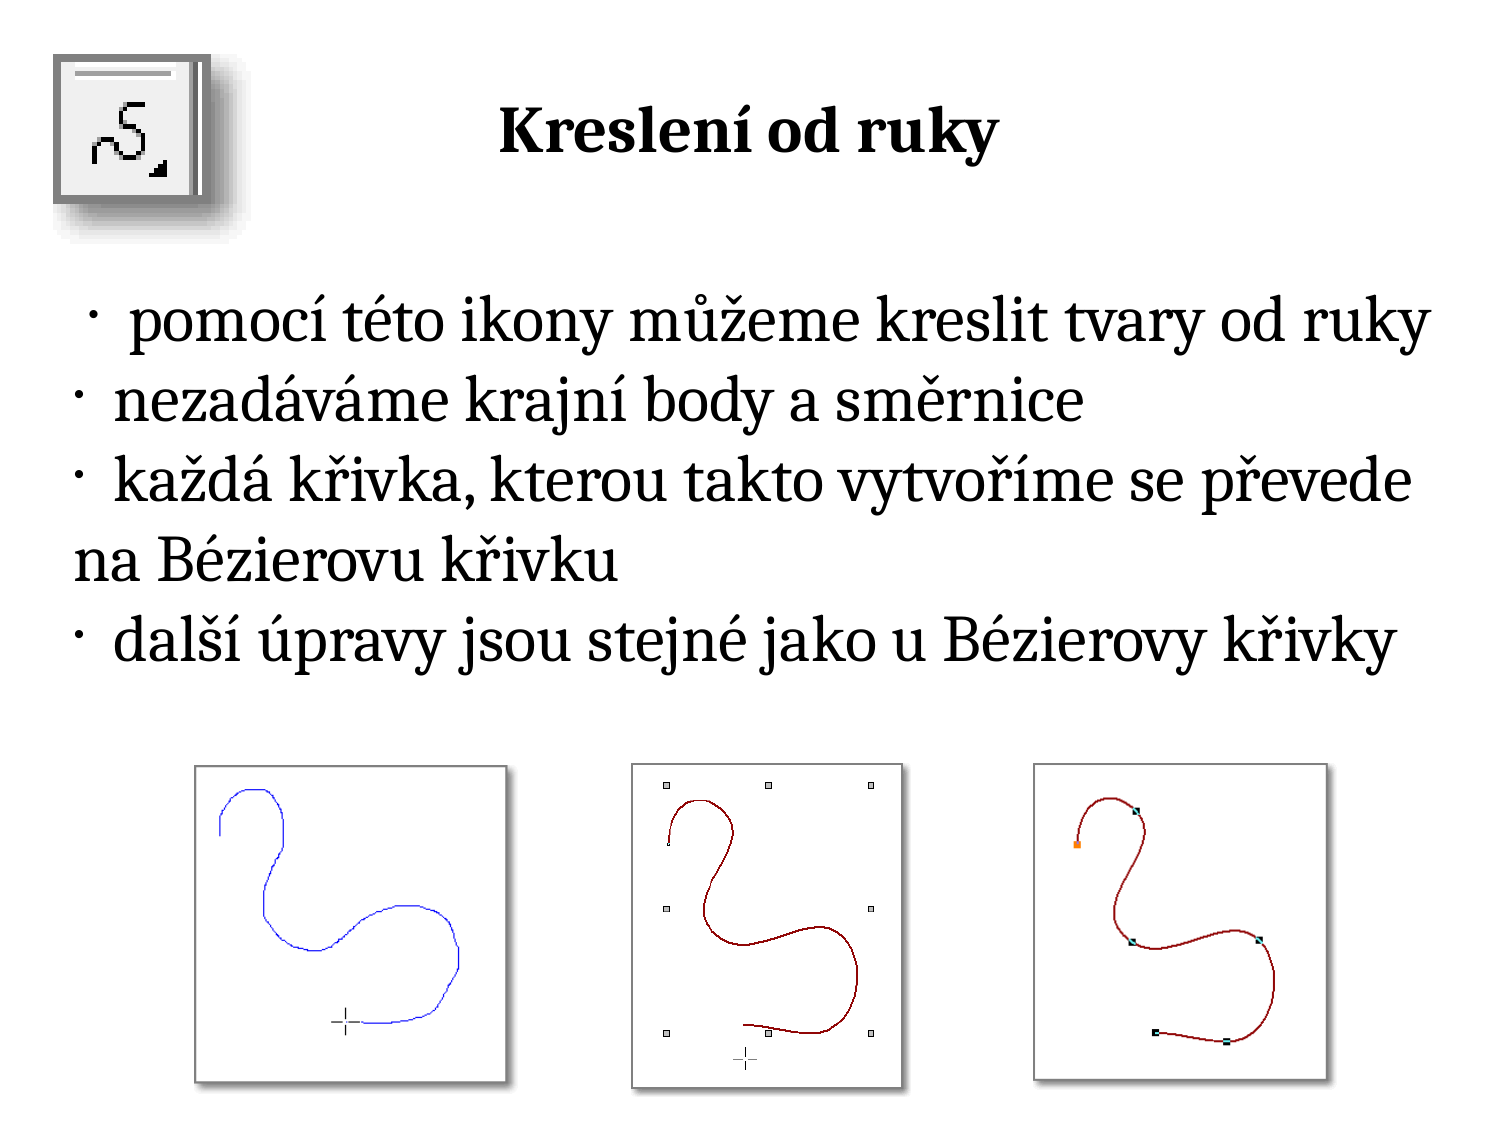

Kreslení od ruky
 pomocí této ikony můžeme kreslit tvary od ruky
 nezadáváme krajní body a směrnice
 každá křivka, kterou takto vytvoříme se převede na Bézierovu křivku
 další úpravy jsou stejné jako u Bézierovy křivky